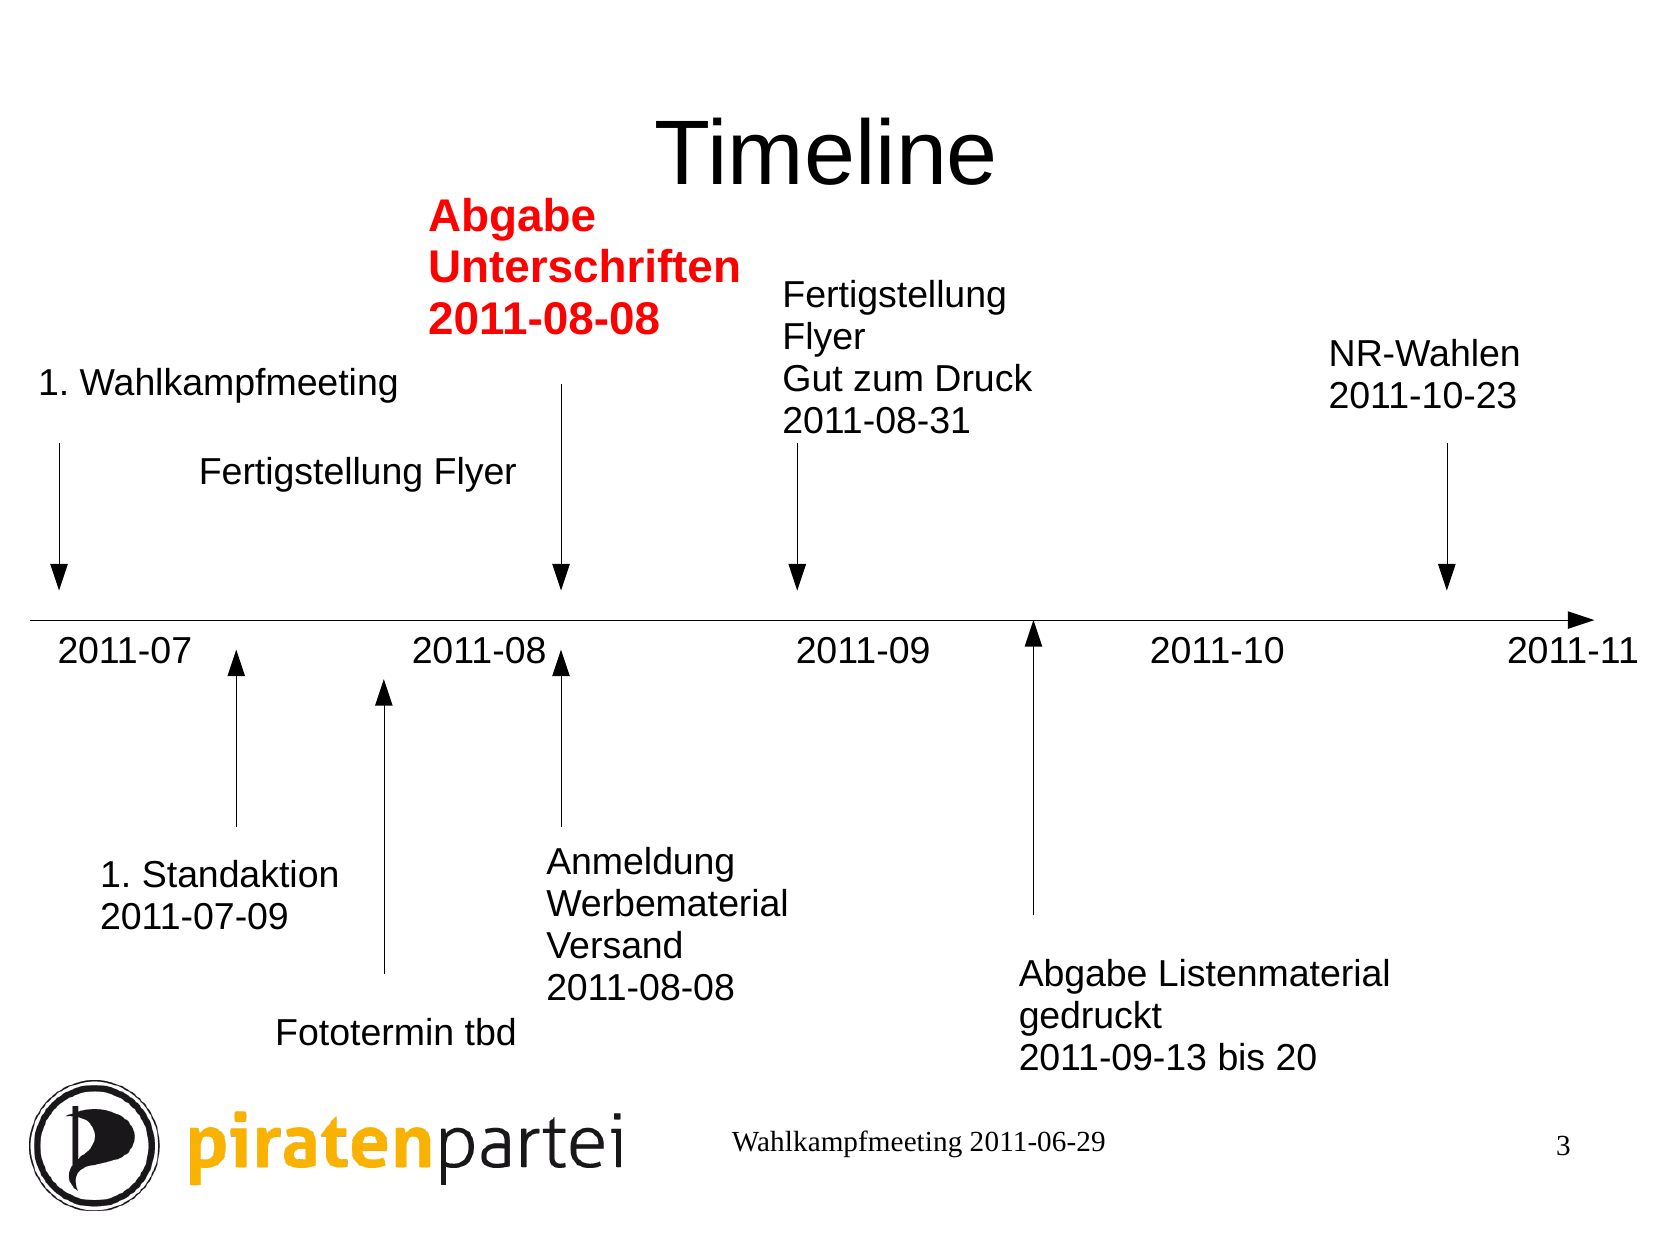

# Timeline
Abgabe
Unterschriften
2011-08-08
Fertigstellung
Flyer
Gut zum Druck
2011-08-31
NR-Wahlen
2011-10-23
1. Wahlkampfmeeting
Fertigstellung Flyer
2011-07
2011-08
2011-09
2011-10
2011-11
Anmeldung
Werbematerial
Versand
2011-08-08
1. Standaktion
2011-07-09
Abgabe Listenmaterial
gedruckt
2011-09-13 bis 20
Fototermin tbd
Wahlkampfmeeting 2011-06-29
3